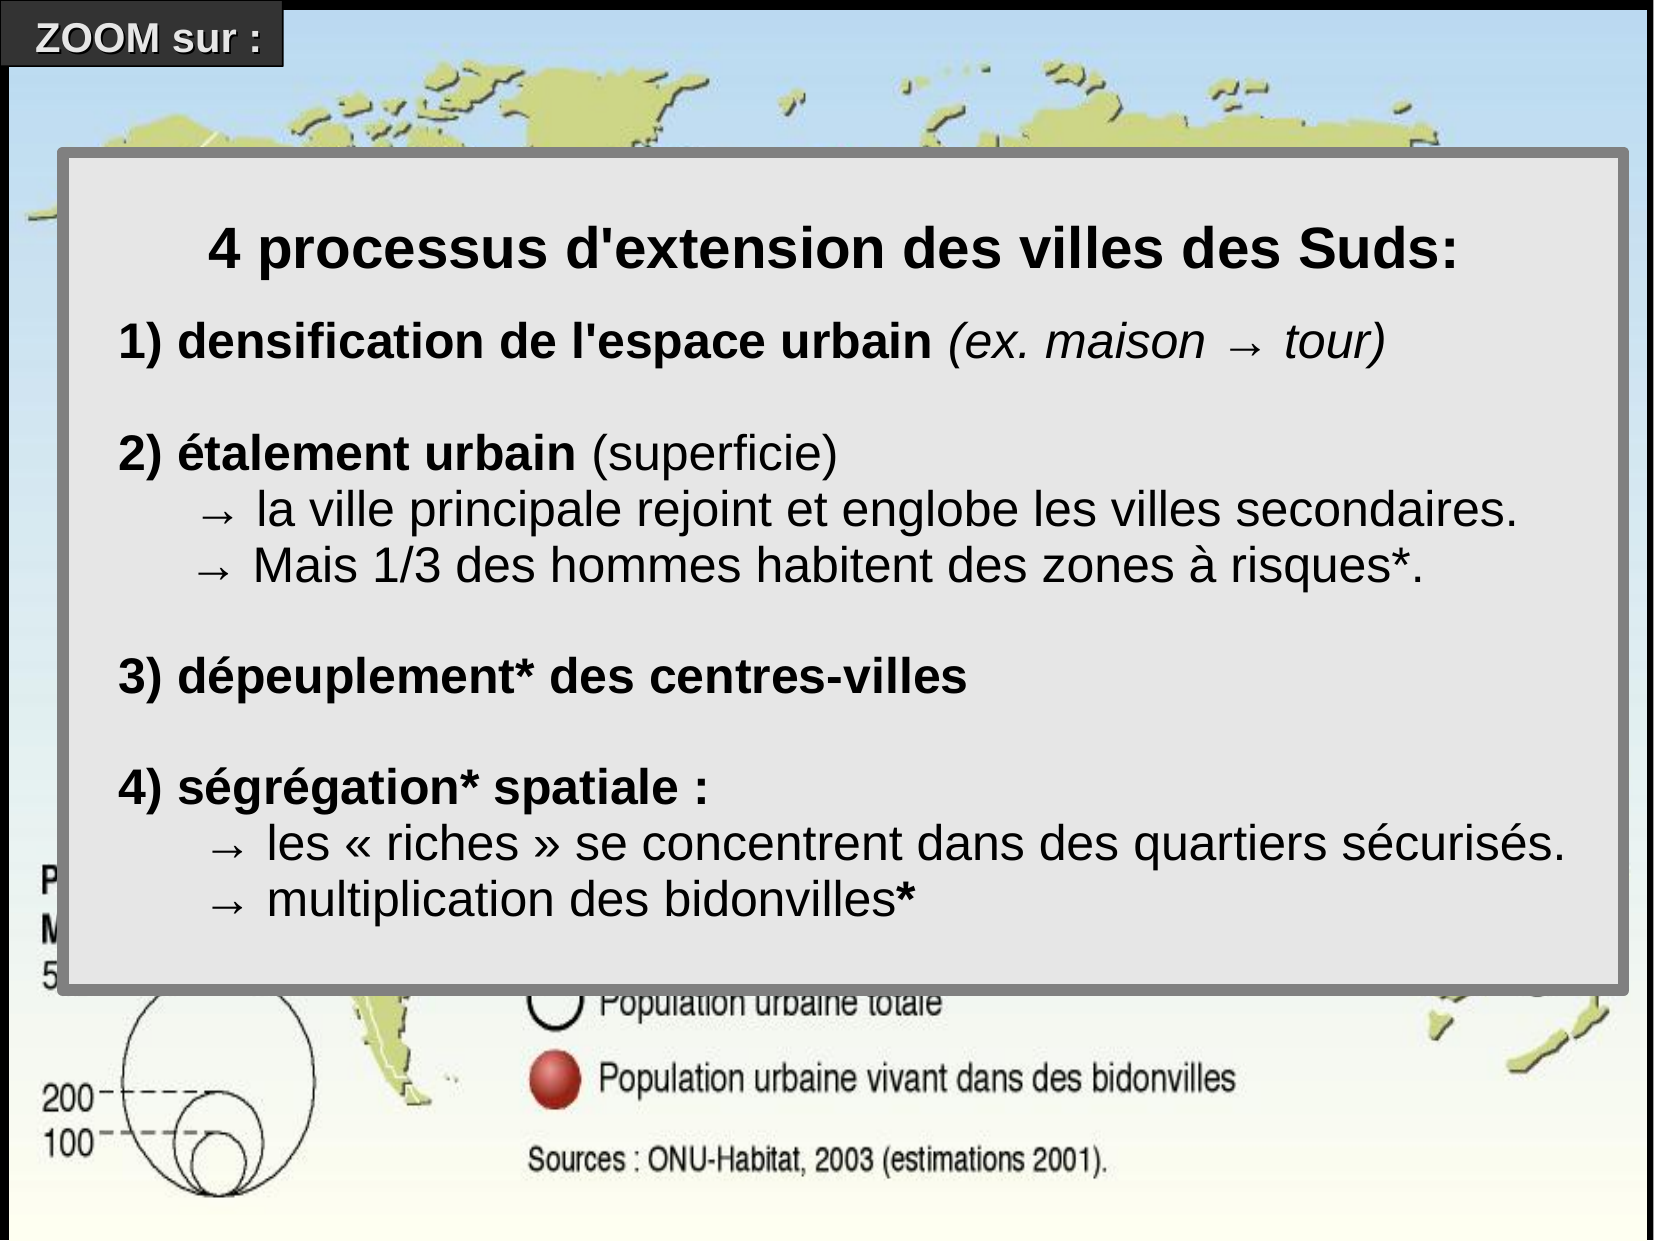

ZOOM sur :
4 processus d'extension des villes des Suds:
1) densification de l'espace urbain (ex. maison → tour)
2) étalement urbain (superficie)
	→ la ville principale rejoint et englobe les villes secondaires.
 → Mais 1/3 des hommes habitent des zones à risques*.
3) dépeuplement* des centres-villes
4) ségrégation* spatiale :
 → les « riches » se concentrent dans des quartiers sécurisés.
 → multiplication des bidonvilles*